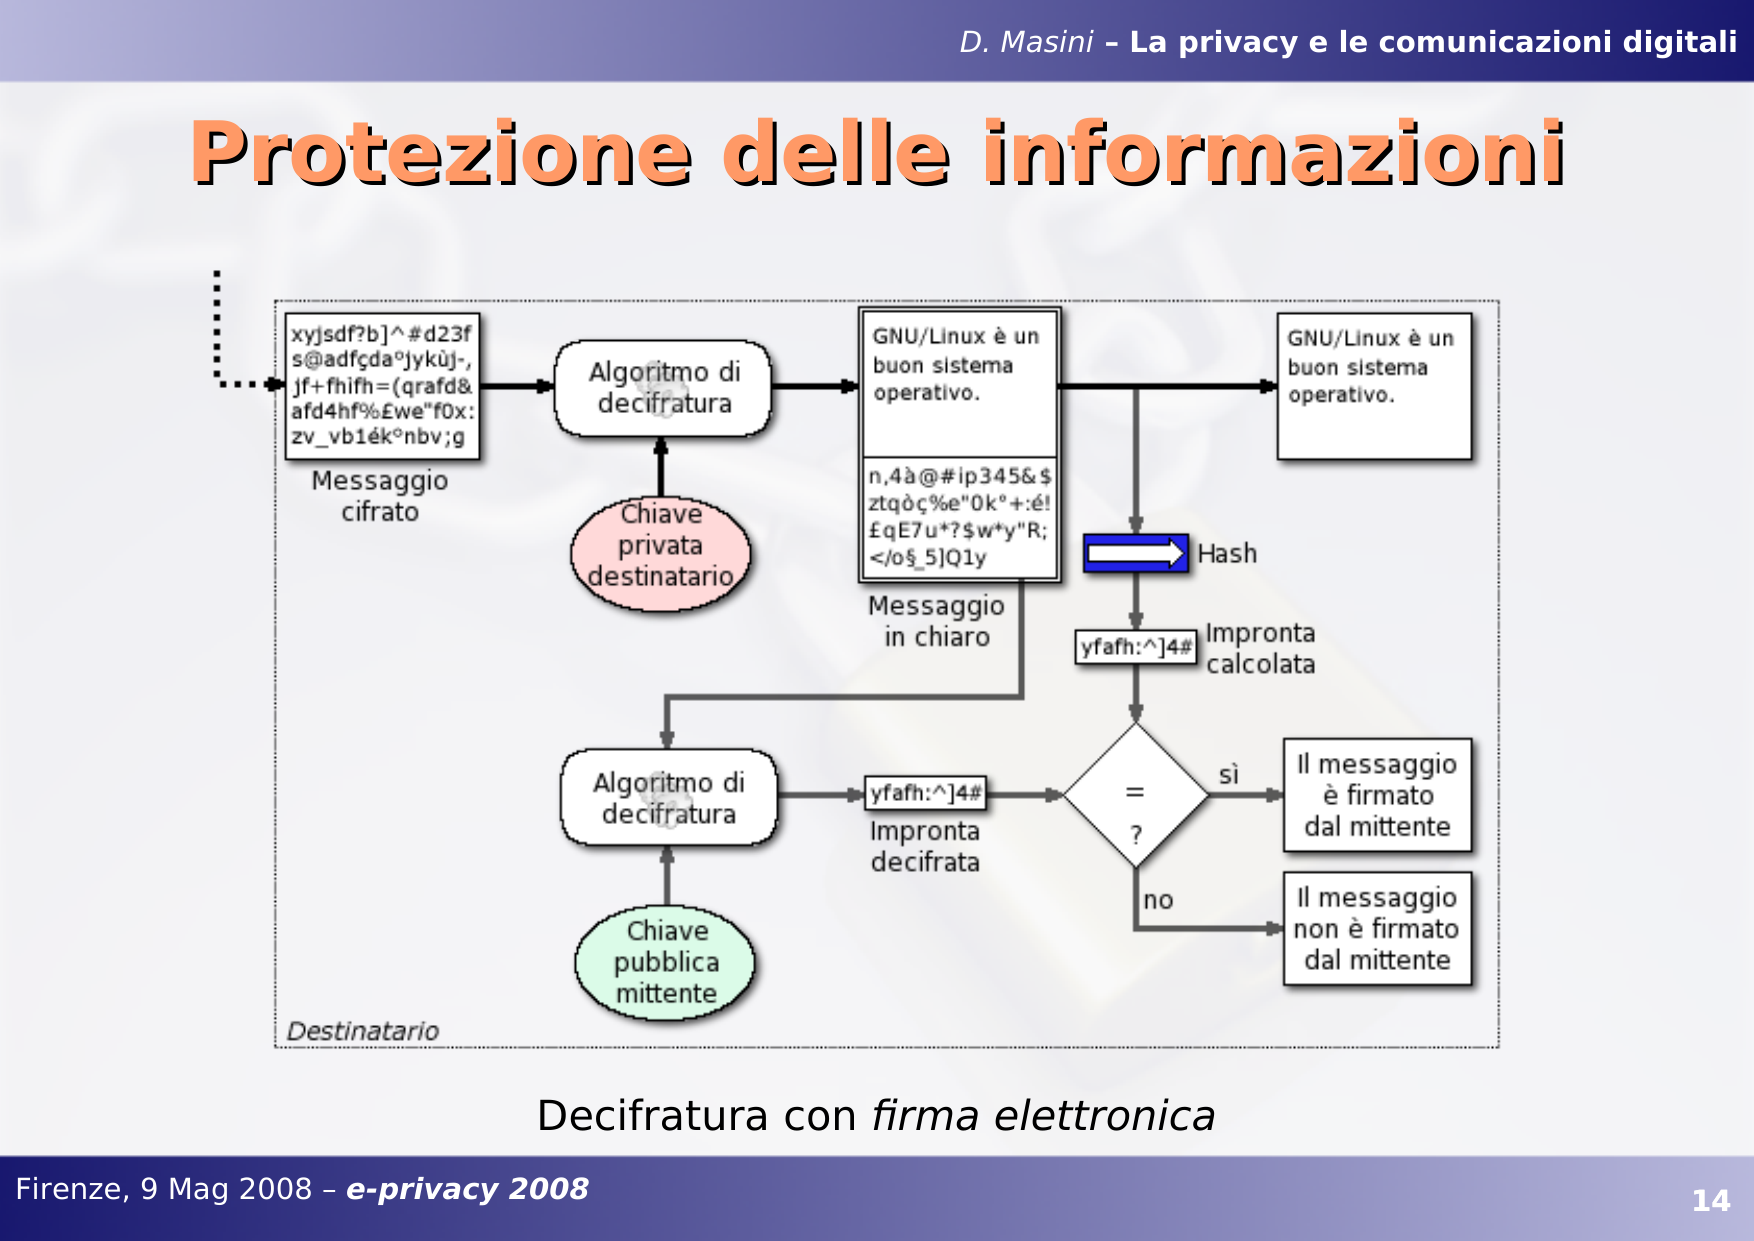

# Protezione delle informazioni
Decifratura con firma elettronica